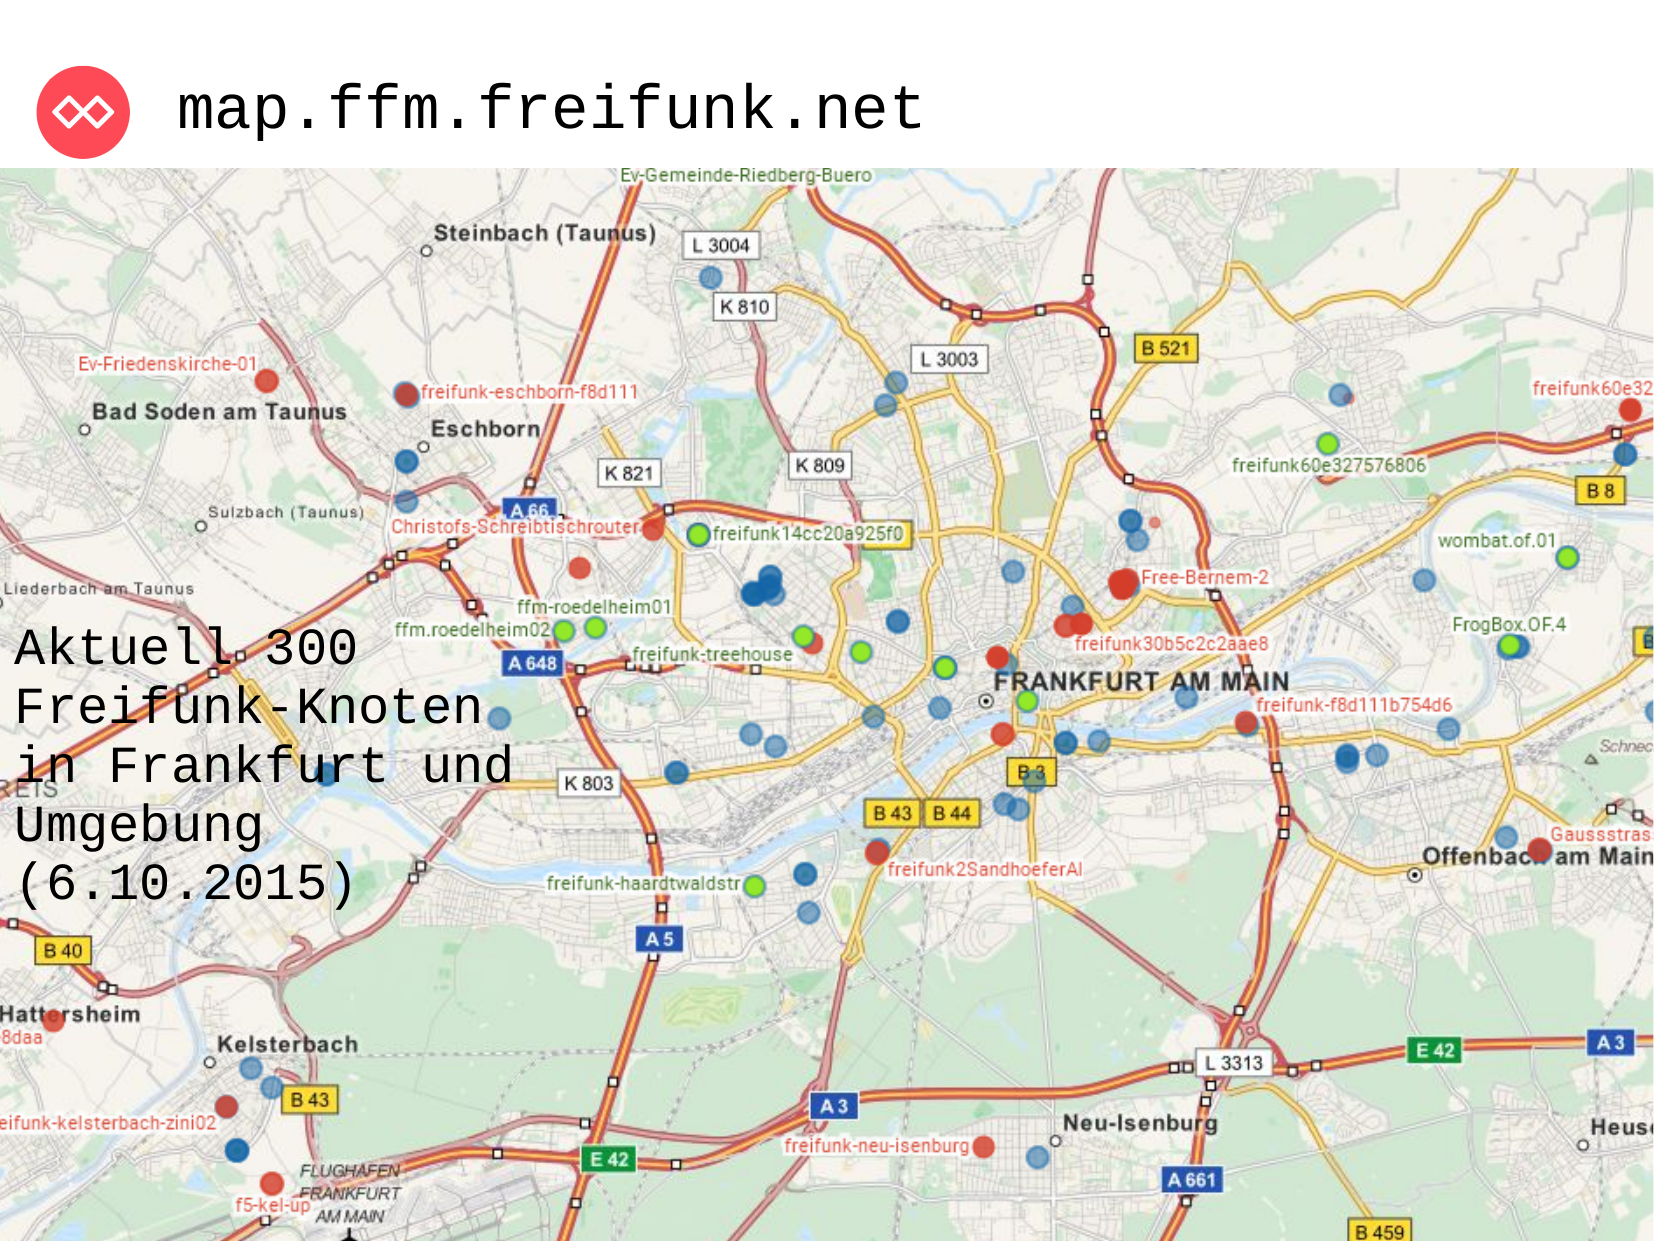

# map.ffm.freifunk.net
Aktuell 300 Freifunk-Knoten in Frankfurt und Umgebung (6.10.2015)